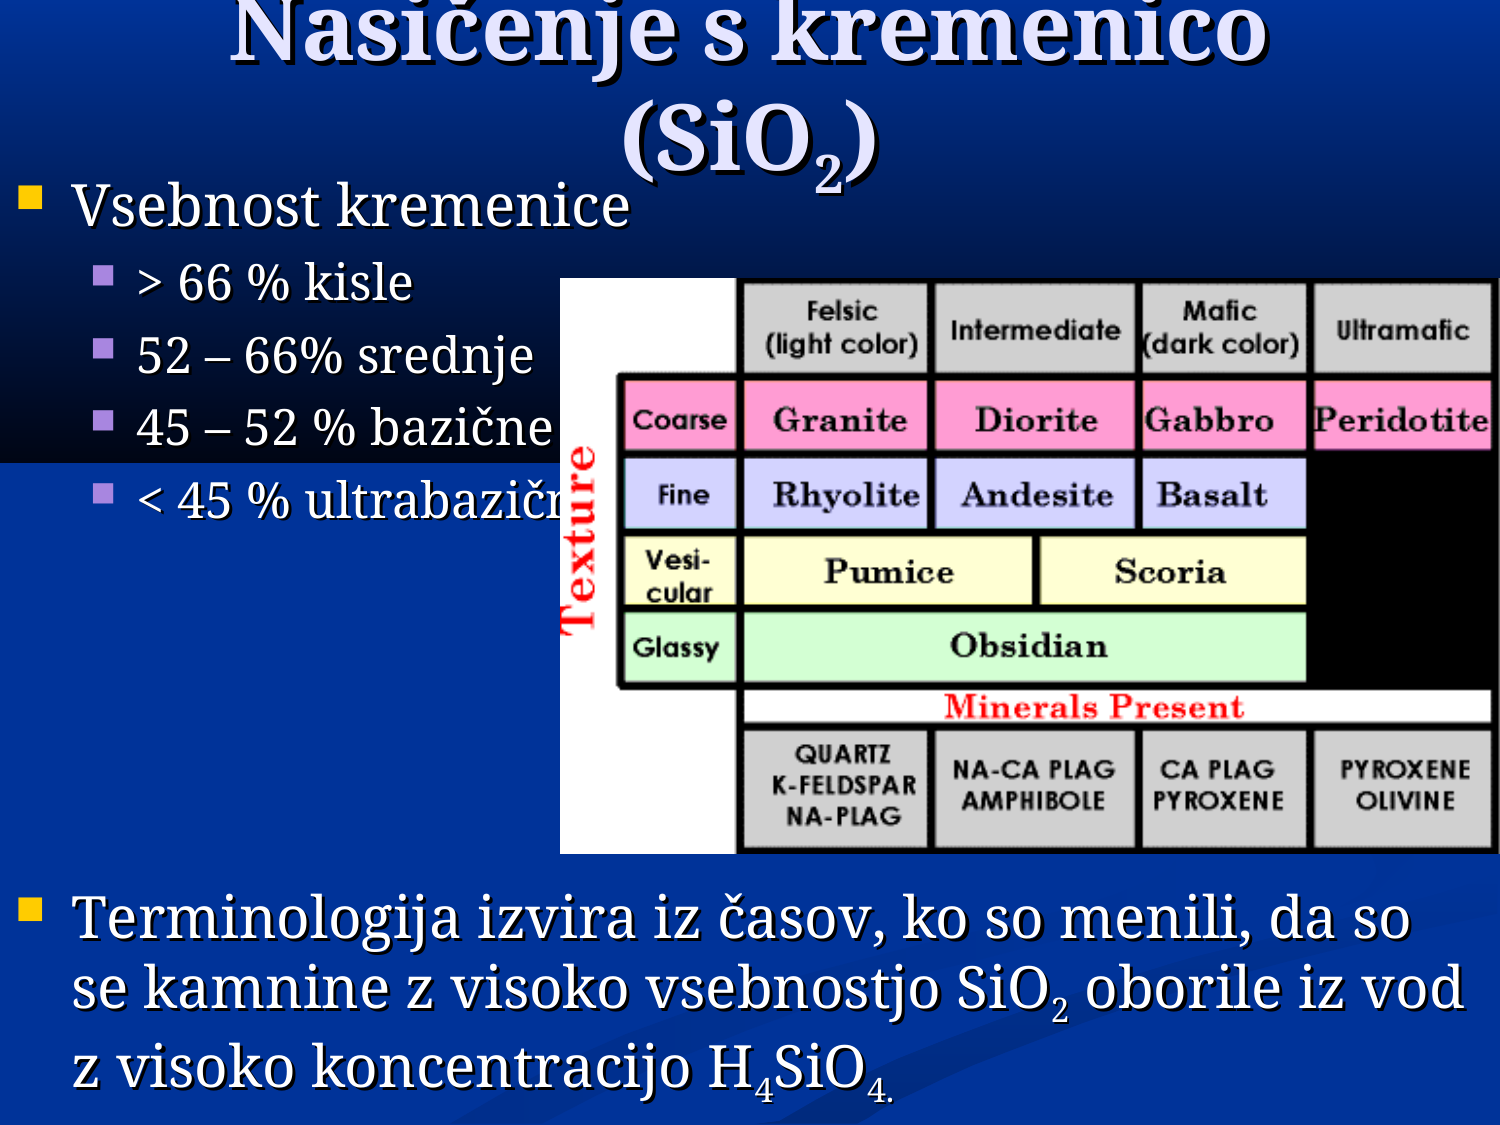

# Nasičenje s kremenico (SiO2)
Vsebnost kremenice
> 66 % kisle
52 – 66% srednje
45 – 52 % bazične
< 45 % ultrabazične
Terminologija izvira iz časov, ko so menili, da so se kamnine z visoko vsebnostjo SiO2 oborile iz vod z visoko koncentracijo H4SiO4.